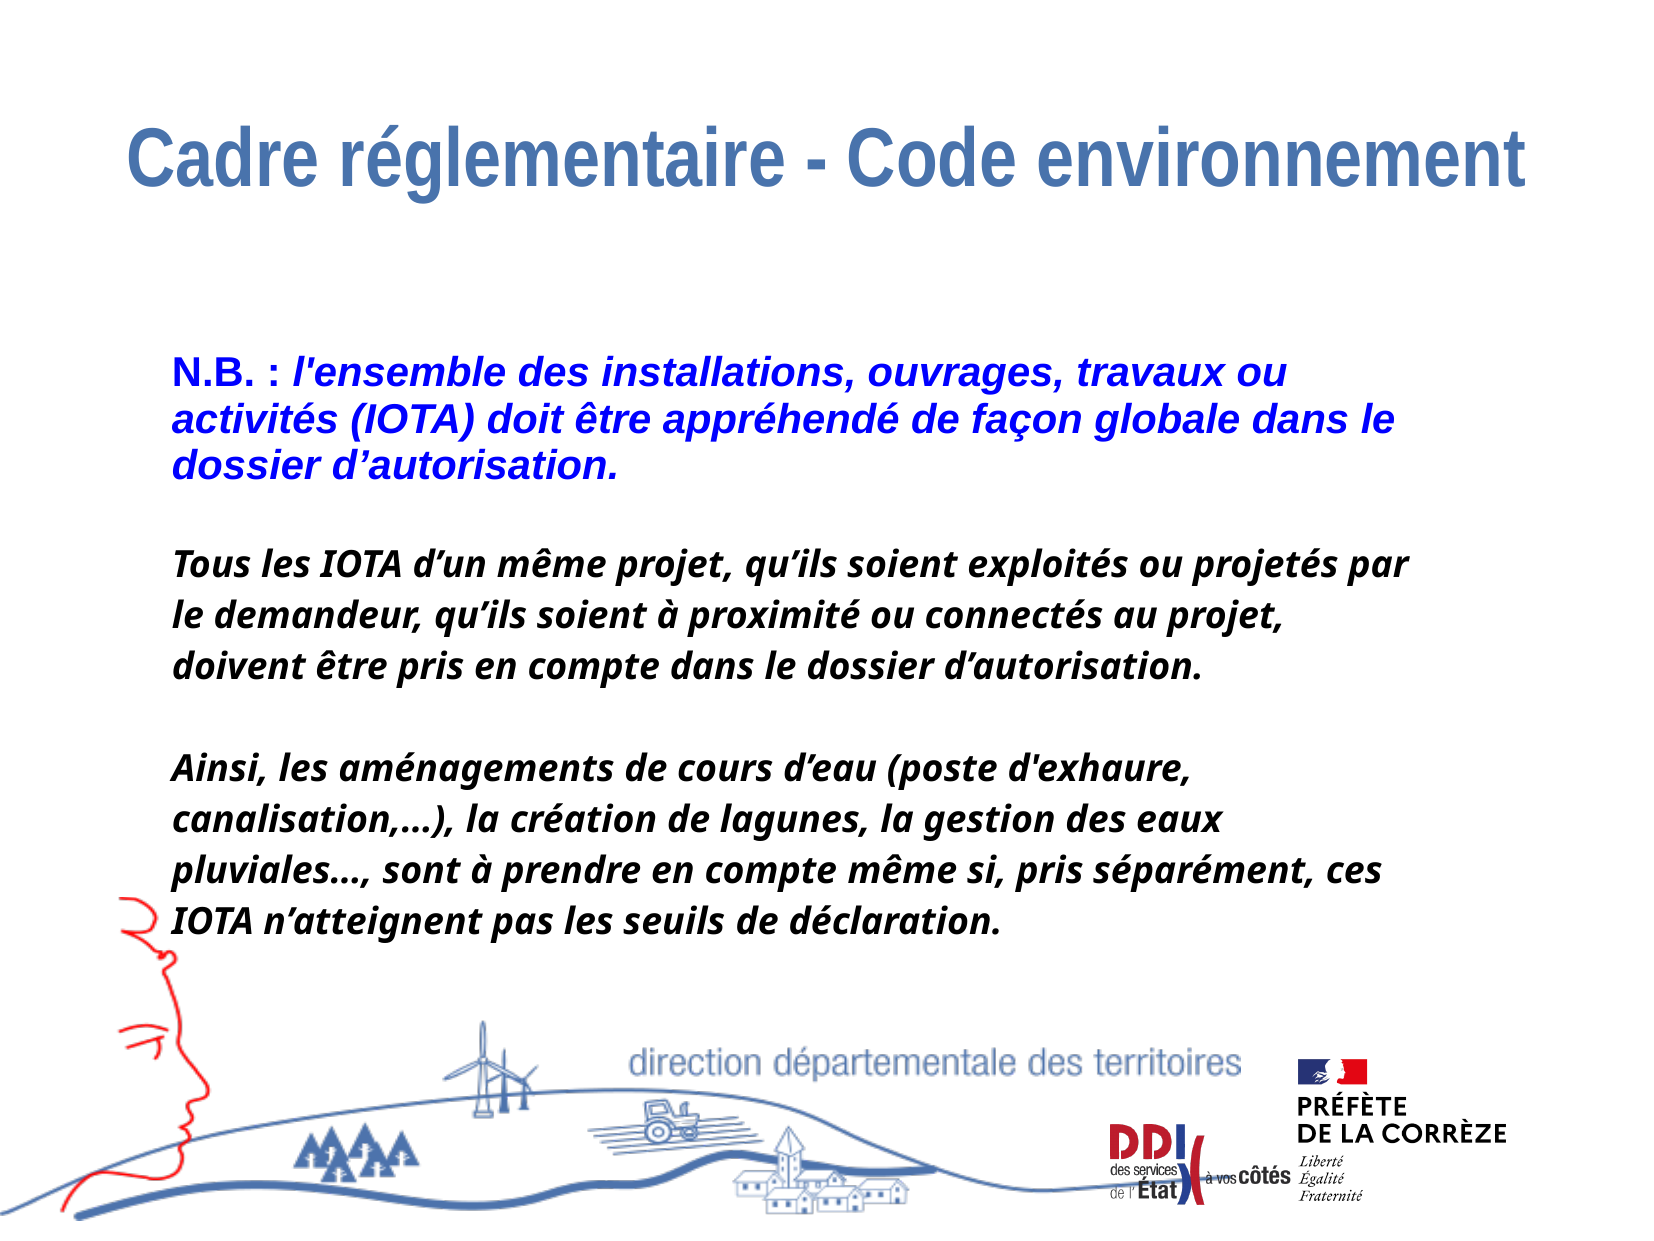

# Cadre réglementaire - Code environnement
N.B. : l'ensemble des installations, ouvrages, travaux ou activités (IOTA) doit être appréhendé de façon globale dans le dossier d’autorisation.
Tous les IOTA d’un même projet, qu’ils soient exploités ou projetés par le demandeur, qu’ils soient à proximité ou connectés au projet, doivent être pris en compte dans le dossier d’autorisation.
Ainsi, les aménagements de cours d’eau (poste d'exhaure, canalisation,…), la création de lagunes, la gestion des eaux pluviales…, sont à prendre en compte même si, pris séparément, ces IOTA n’atteignent pas les seuils de déclaration.